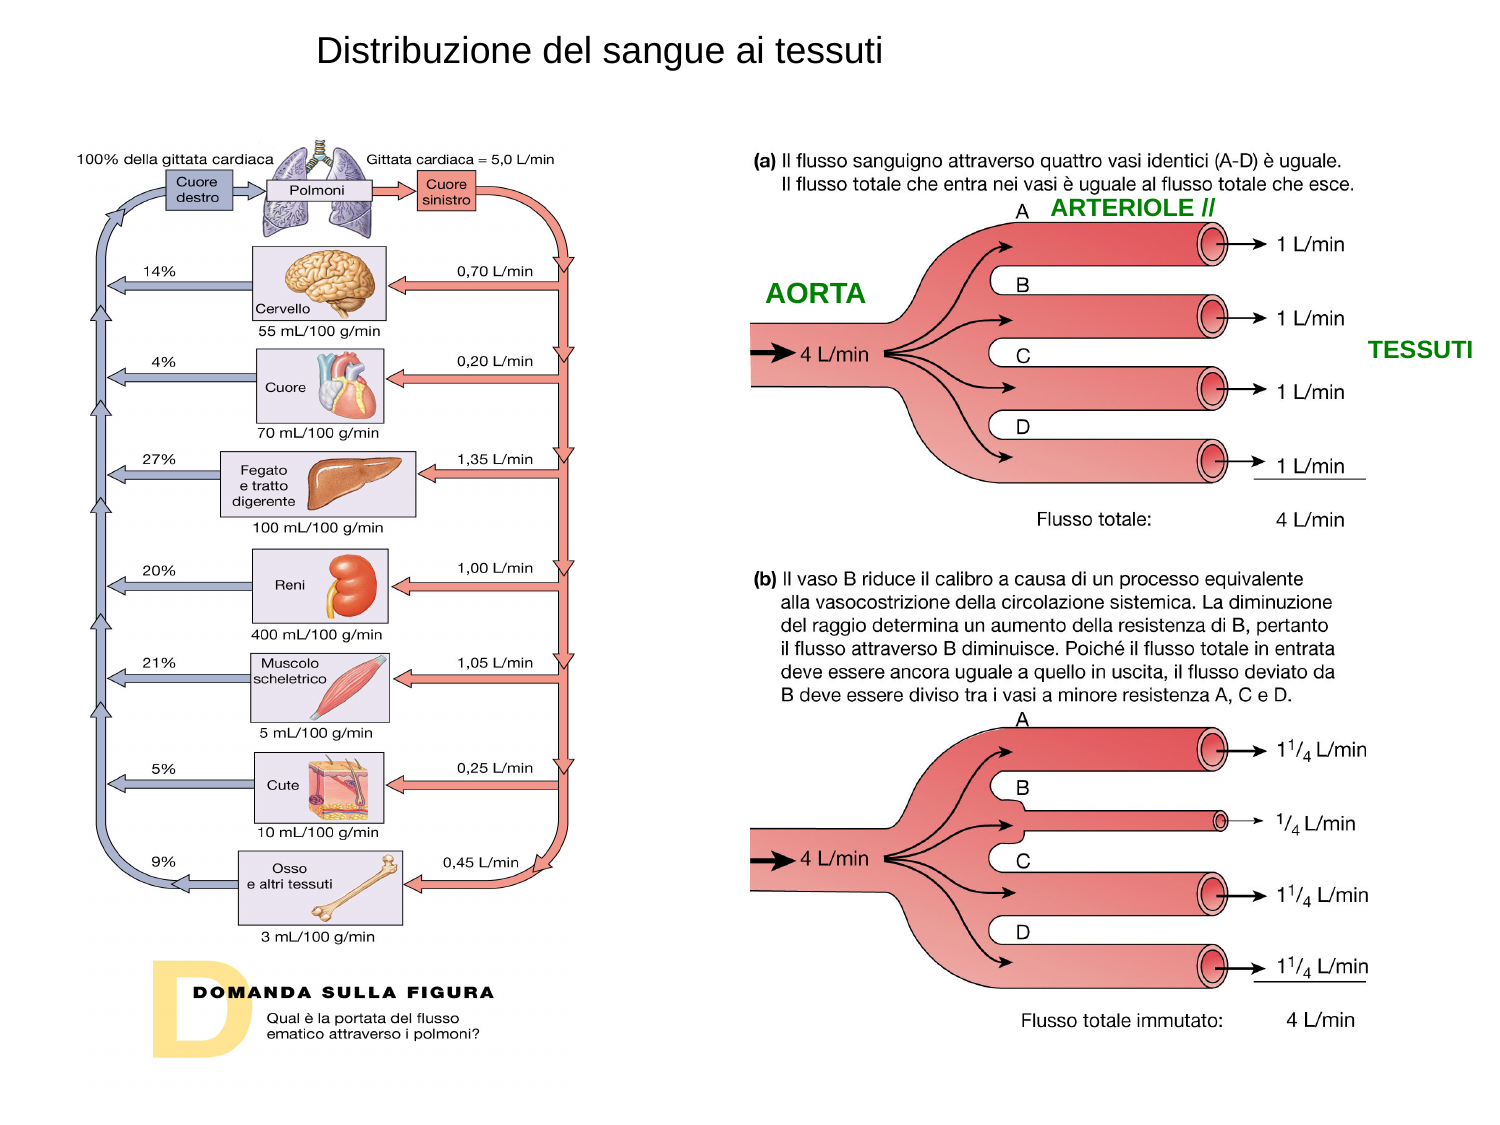

Distribuzione del sangue ai tessuti
ARTERIOLE //
AORTA
TESSUTI